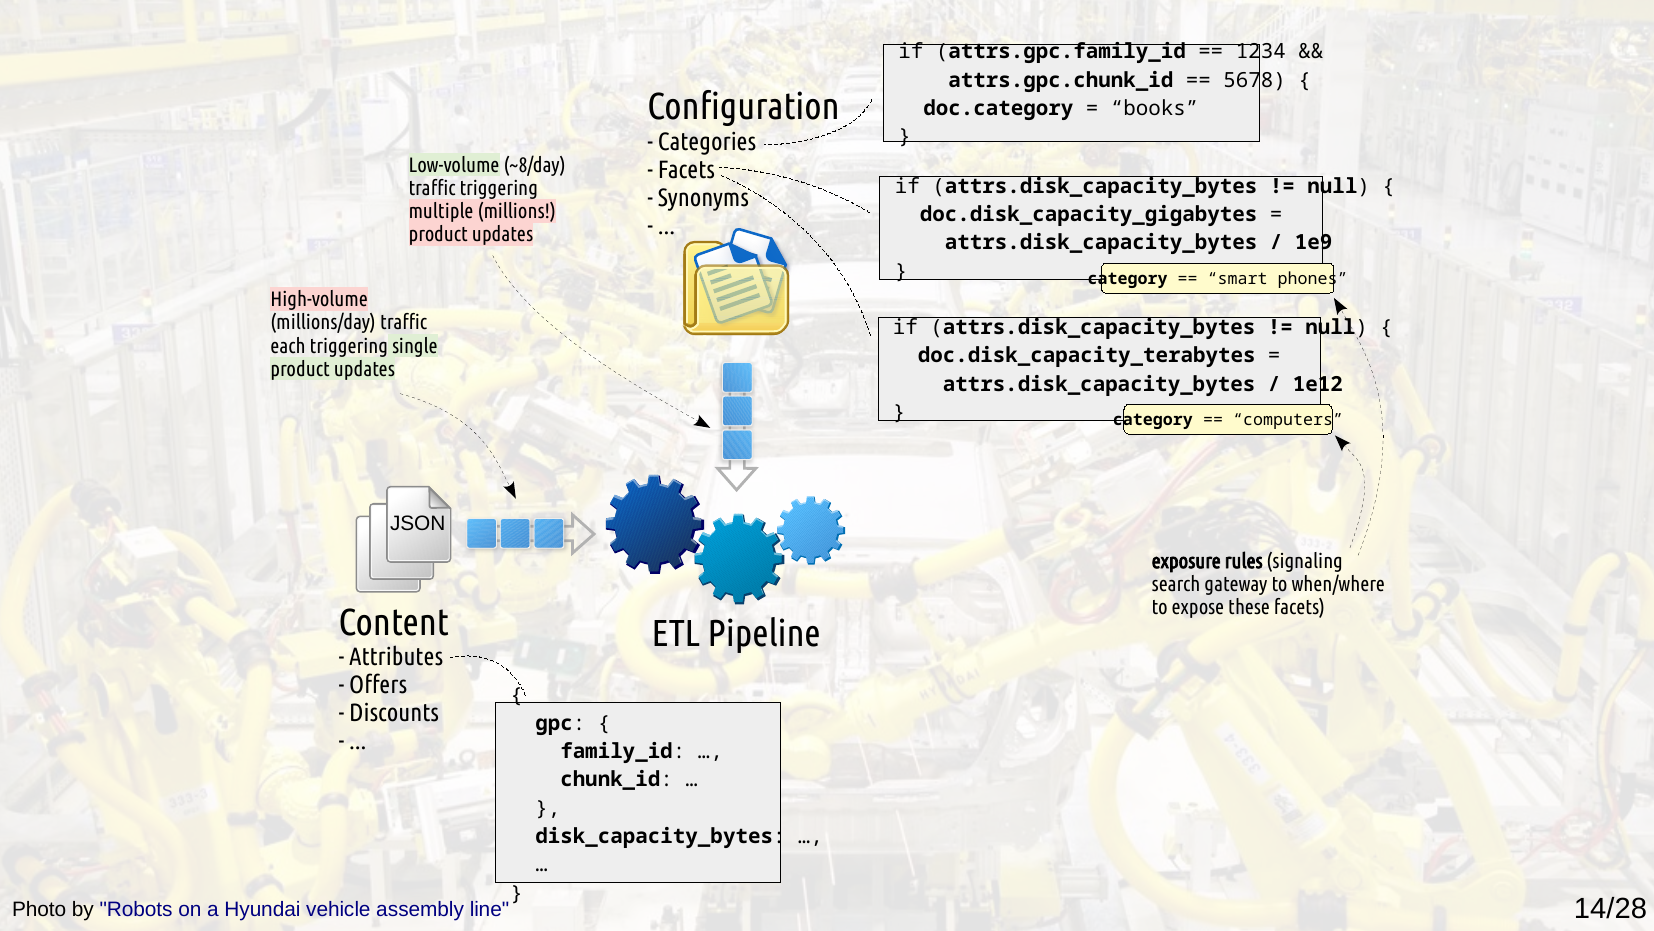

if (attrs.gpc.family_id == 1234 &&
 attrs.gpc.chunk_id == 5678) {
 doc.category = “books”
}
Configuration
- Categories
- Facets
- Synonyms
- ...
Low-volume (~8/day) traffic triggering multiple (millions!) product updates
if (attrs.disk_capacity_bytes != null) {
 doc.disk_capacity_gigabytes =
 attrs.disk_capacity_bytes / 1e9
}
category == “smart phones”
if (attrs.disk_capacity_bytes != null) {
 doc.disk_capacity_terabytes =
 attrs.disk_capacity_bytes / 1e12
}
category == “computers”
exposure rules (signaling search gateway to when/where to expose these facets)
High-volume (millions/day) traffic each triggering single product updates
JSON
Content
- Attributes
- Offers
- Discounts
- ...
ETL Pipeline
{
 gpc: {
 family_id: …,
 chunk_id: …
 },
 disk_capacity_bytes: …,
 …
}
Photo by "Robots on a Hyundai vehicle assembly line"